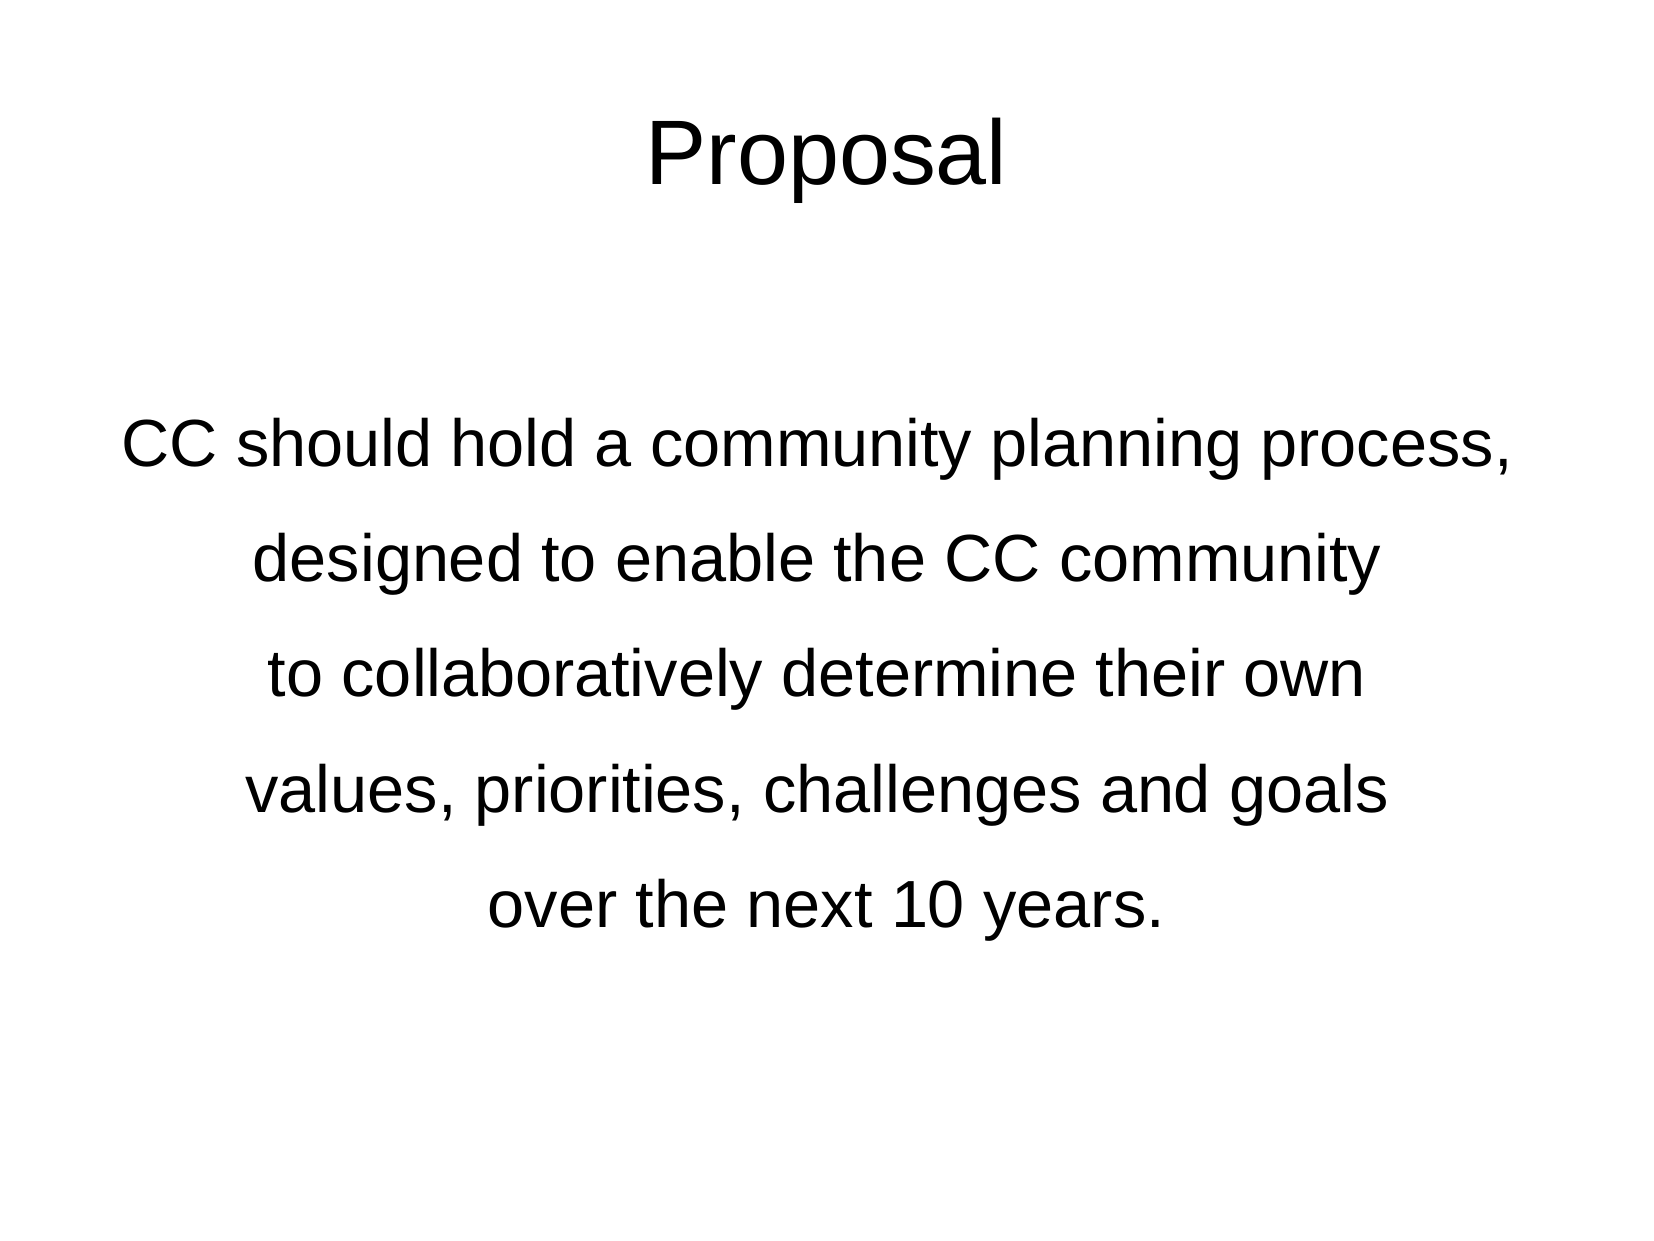

# Proposal
CC should hold a community planning process,
designed to enable the CC community
to collaboratively determine their own
values, priorities, challenges and goals
over the next 10 years.